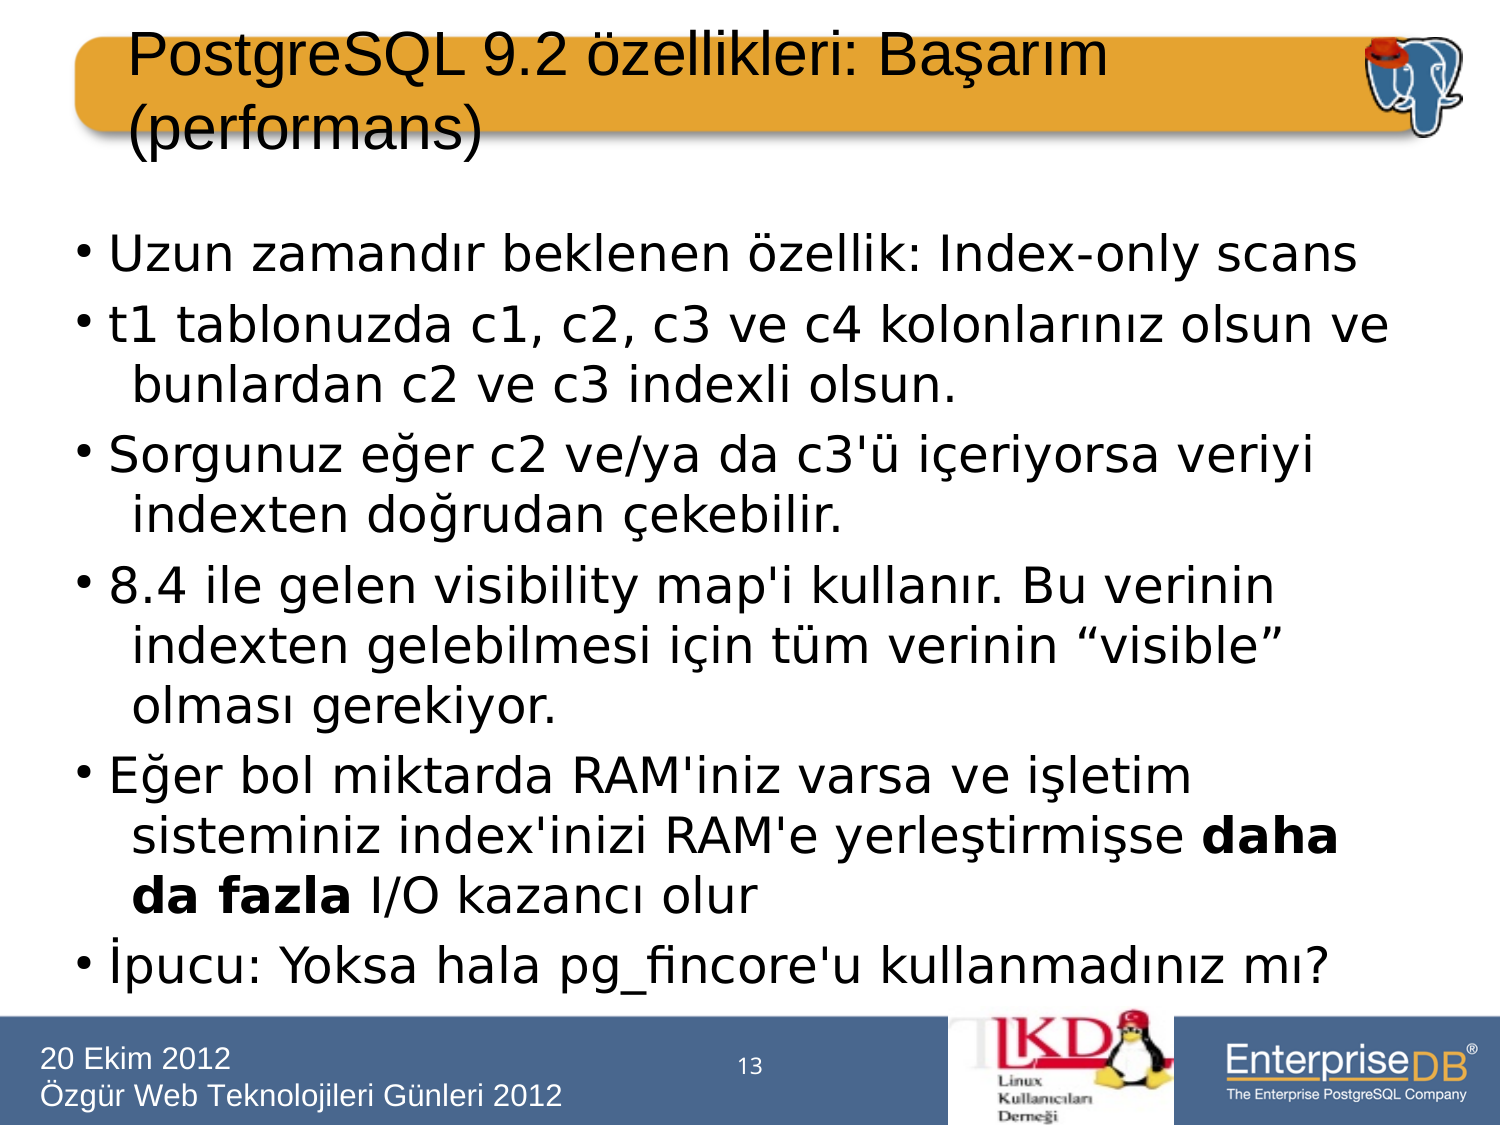

# PostgreSQL 9.2 özellikleri: Başarım (performans)
 Uzun zamandır beklenen özellik: Index-only scans
 t1 tablonuzda c1, c2, c3 ve c4 kolonlarınız olsun ve bunlardan c2 ve c3 indexli olsun.
 Sorgunuz eğer c2 ve/ya da c3'ü içeriyorsa veriyi indexten doğrudan çekebilir.
 8.4 ile gelen visibility map'i kullanır. Bu verinin indexten gelebilmesi için tüm verinin “visible” olması gerekiyor.
 Eğer bol miktarda RAM'iniz varsa ve işletim sisteminiz index'inizi RAM'e yerleştirmişse daha da fazla I/O kazancı olur
 İpucu: Yoksa hala pg_fincore'u kullanmadınız mı?